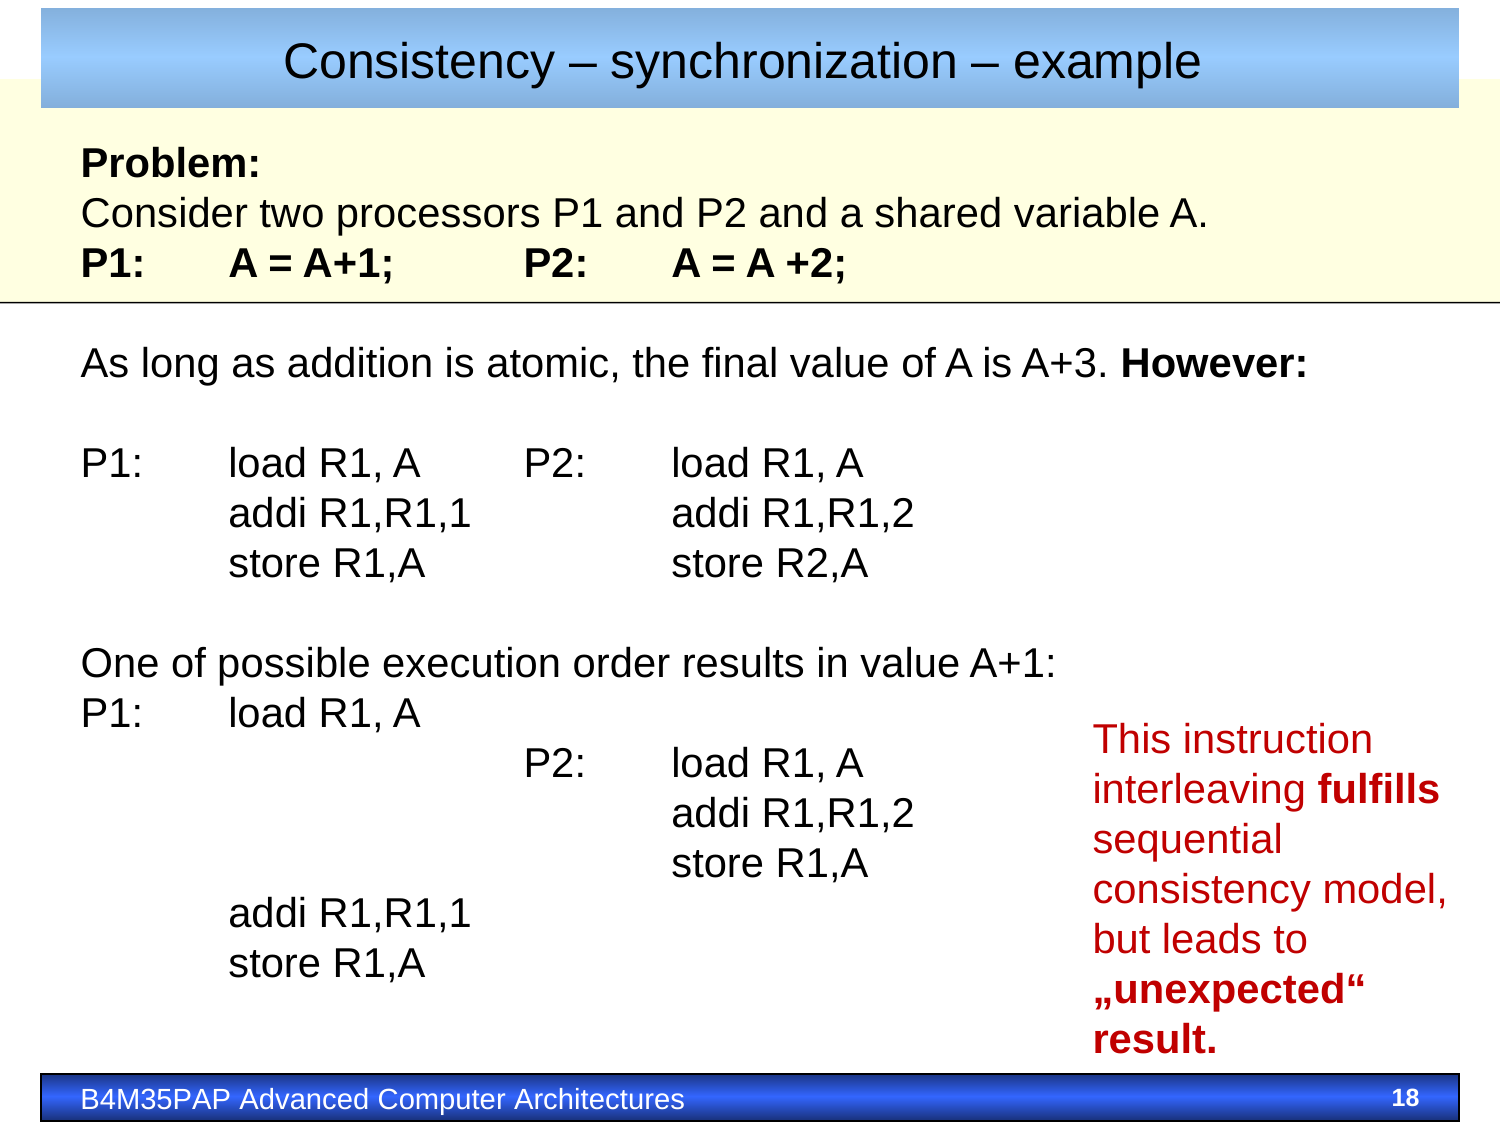

# Consistency – synchronization – example
Problem:
Consider two processors P1 and P2 and a shared variable A.
P1: 	A = A+1;		P2: 	A = A +2;
As long as addition is atomic, the final value of A is A+3. However:
P1: 	load R1, A		P2: 	load R1, A
		addi R1,R1,1			addi R1,R1,2
		store R1,A				store R2,A
One of possible execution order results in value A+1:
P1: 	load R1, A
						P2: 	load R1, A
								addi R1,R1,2
								store R1,A
		addi R1,R1,1
		store R1,A
This instruction interleaving fulfills sequential consistency model, but leads to „unexpected“ result.